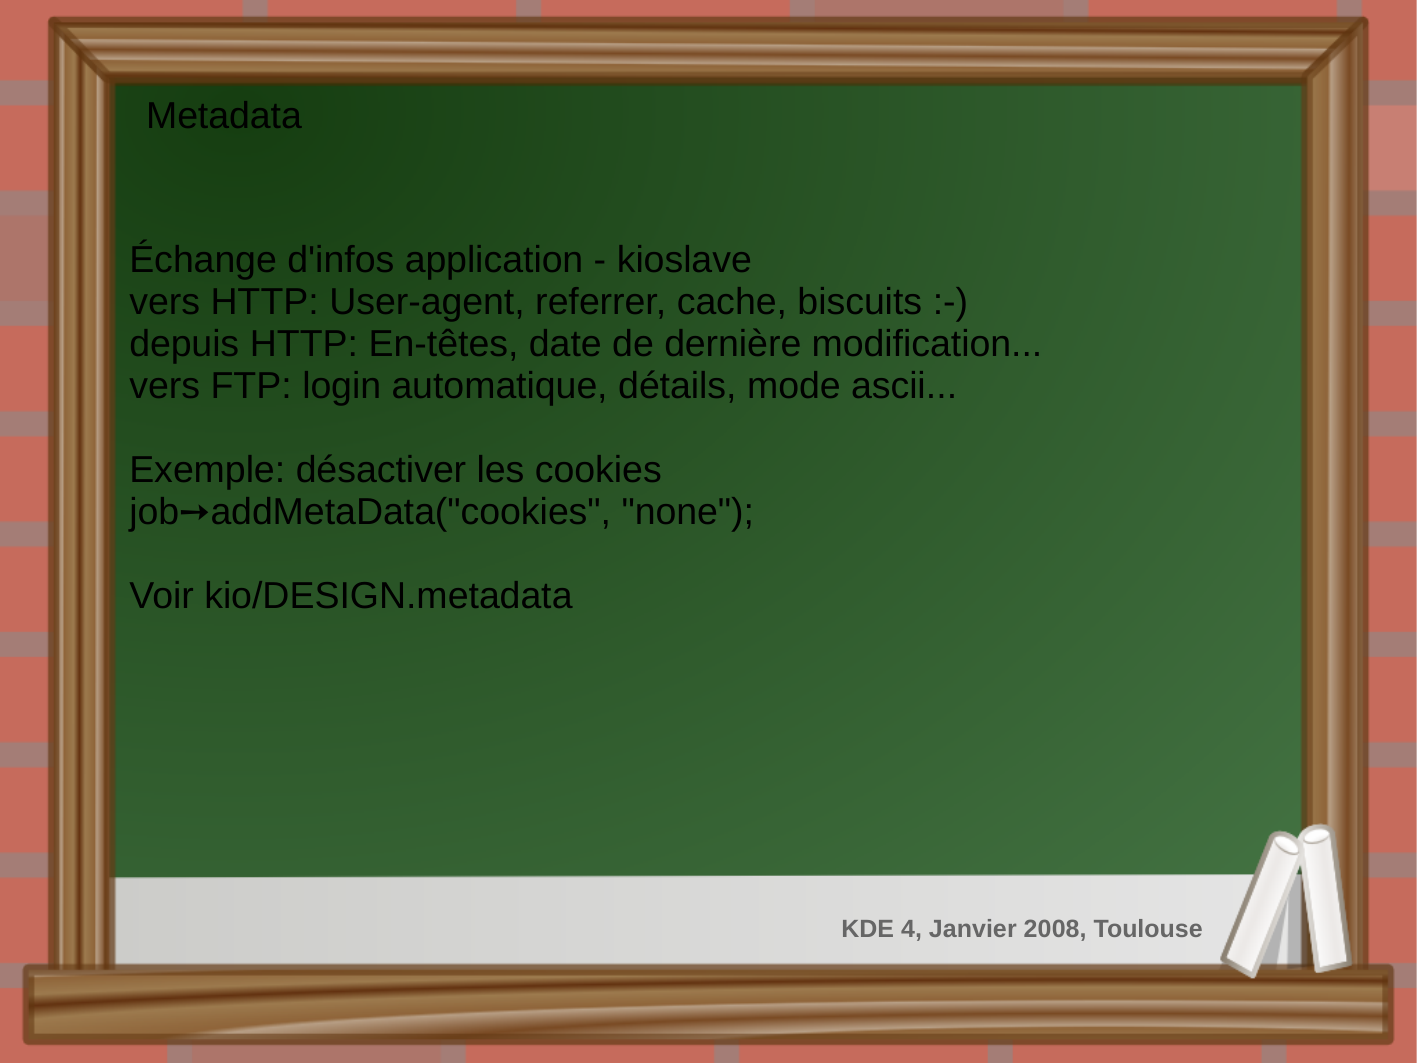

Metadata
Échange d'infos application - kioslave
vers HTTP: User-agent, referrer, cache, biscuits :-)
depuis HTTP: En-têtes, date de dernière modification...
vers FTP: login automatique, détails, mode ascii...
Exemple: désactiver les cookies
job➙addMetaData("cookies", "none");
Voir kio/DESIGN.metadata